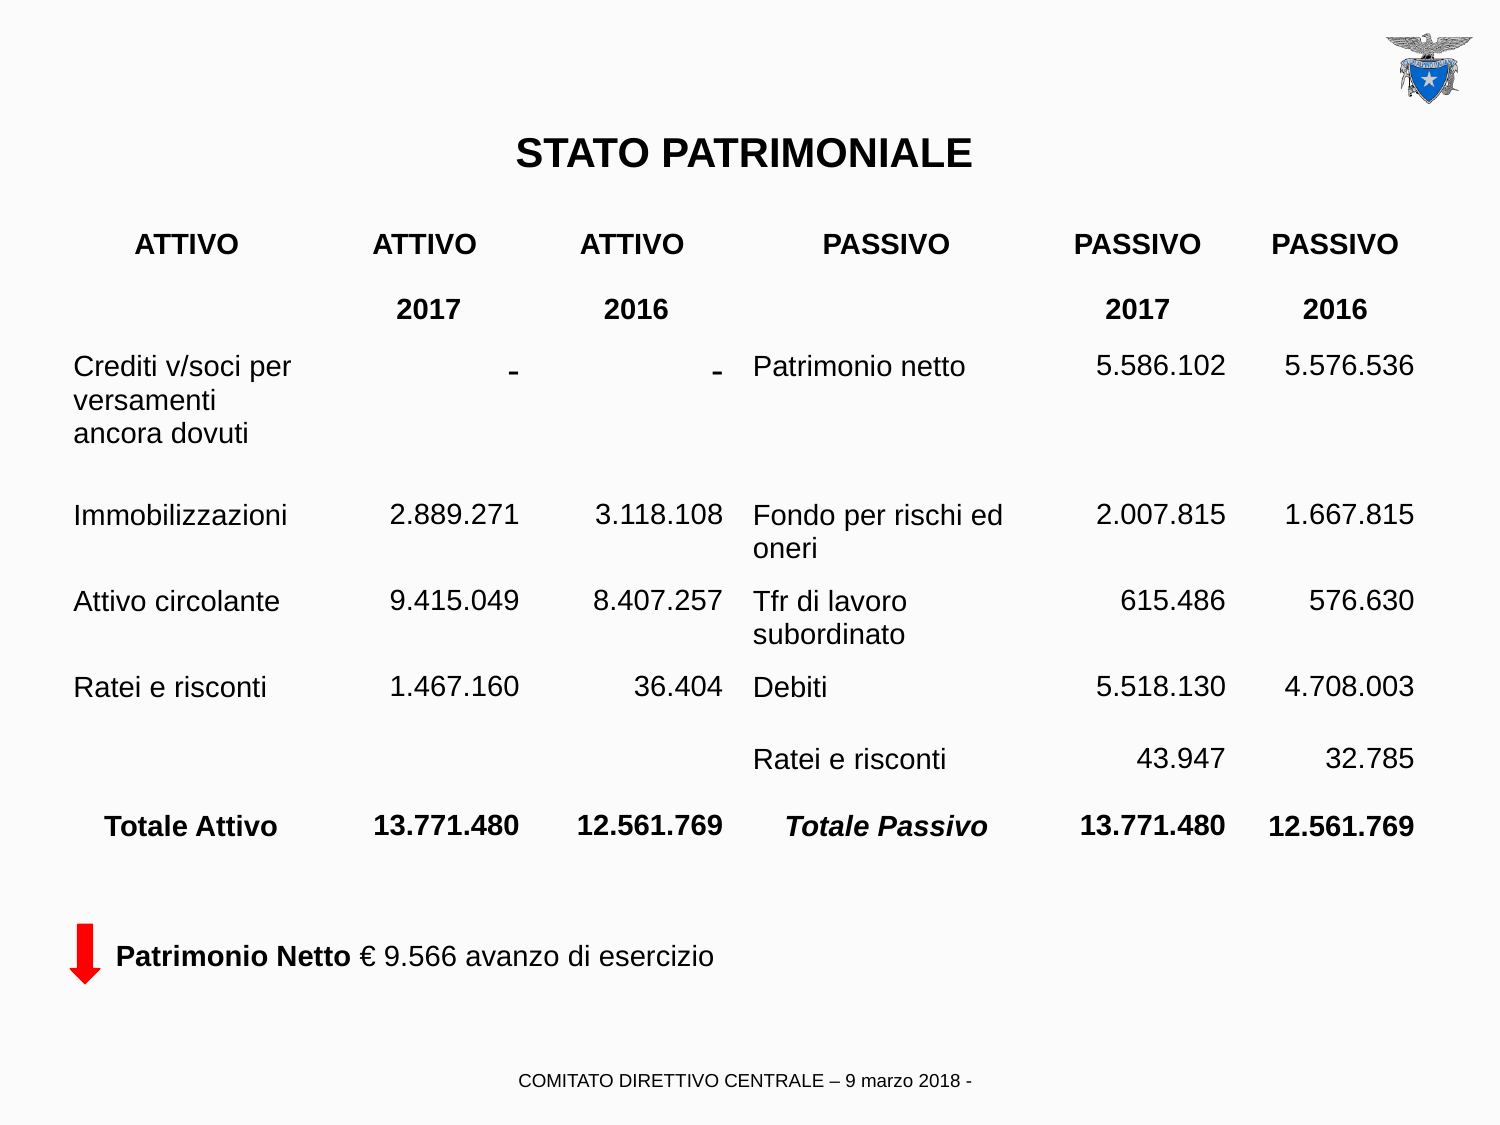

STATO PATRIMONIALE
| ATTIVO | ATTIVO | ATTIVO | PASSIVO | PASSIVO | PASSIVO |
| --- | --- | --- | --- | --- | --- |
| | 2017 | 2016 | | 2017 | 2016 |
| Crediti v/soci per versamenti ancora dovuti | - | - | Patrimonio netto | 5.586.102 | 5.576.536 |
| Immobilizzazioni | 2.889.271 | 3.118.108 | Fondo per rischi ed oneri | 2.007.815 | 1.667.815 |
| Attivo circolante | 9.415.049 | 8.407.257 | Tfr di lavoro subordinato | 615.486 | 576.630 |
| Ratei e risconti | 1.467.160 | 36.404 | Debiti | 5.518.130 | 4.708.003 |
| | | | Ratei e risconti | 43.947 | 32.785 |
| Totale Attivo | 13.771.480 | 12.561.769 | Totale Passivo | 13.771.480 | 12.561.769 |
Patrimonio Netto € 9.566 avanzo di esercizio
COMITATO DIRETTIVO CENTRALE – 9 marzo 2018 -